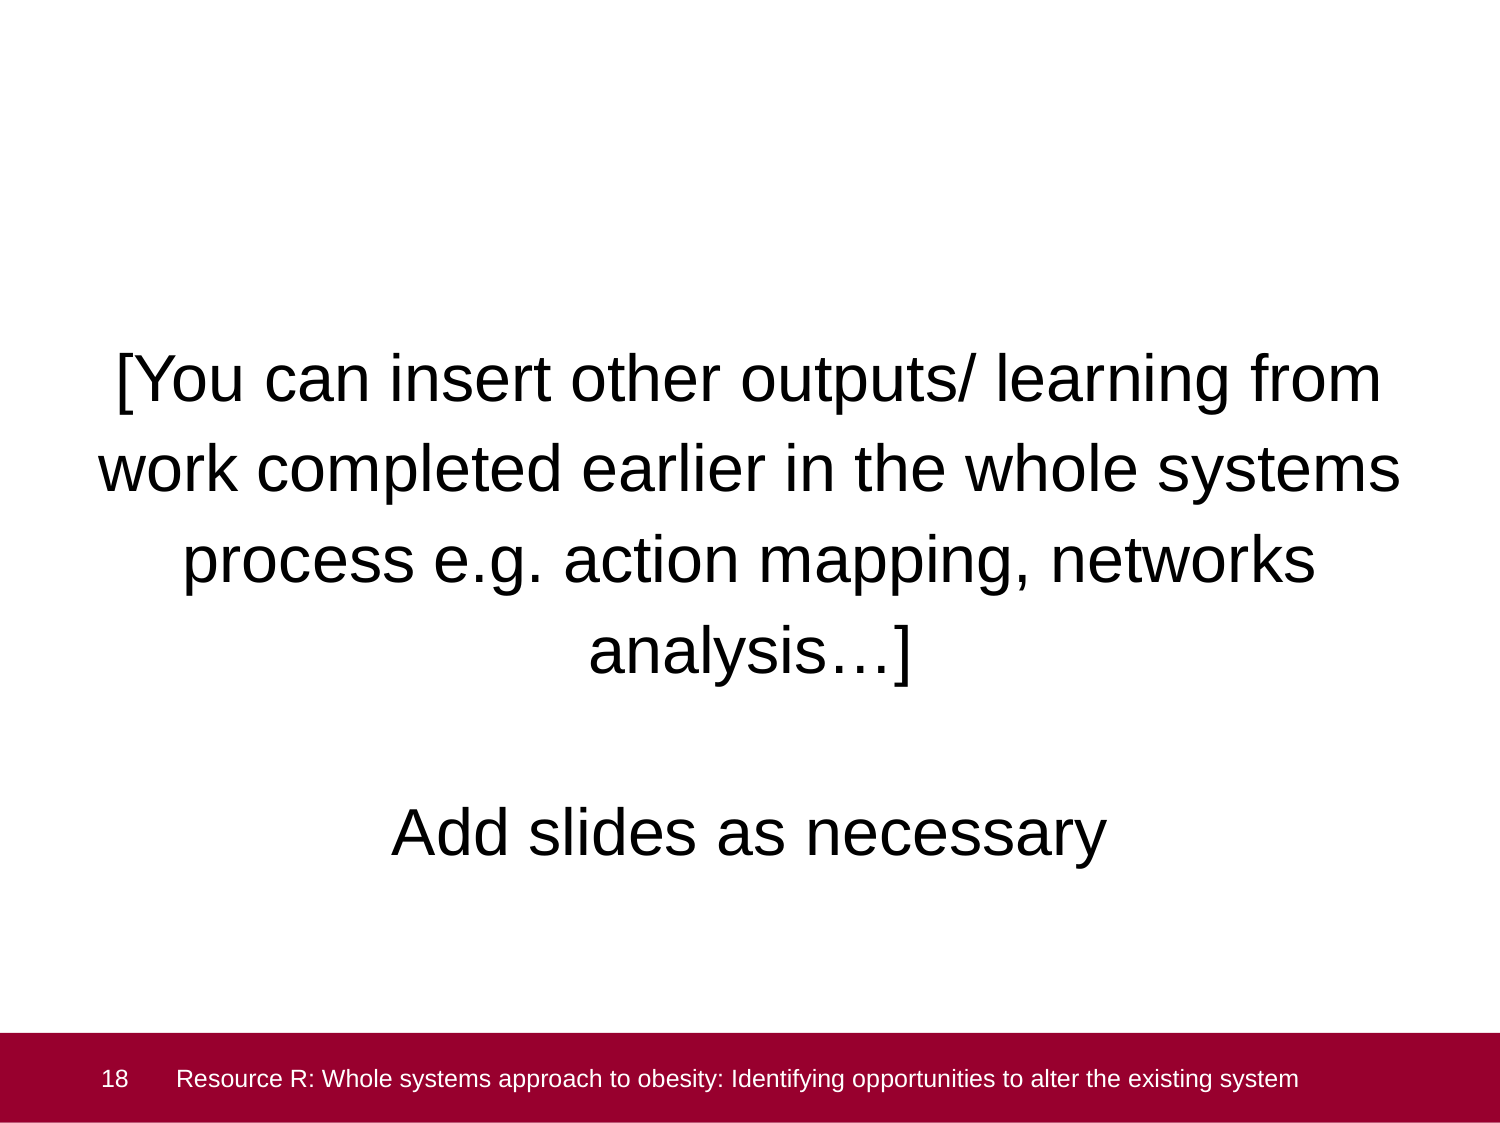

# [You can insert other outputs/ learning from work completed earlier in the whole systems process e.g. action mapping, networks analysis…]
Add slides as necessary
 17
Resource R: Whole systems approach to obesity: Identifying opportunities to alter the existing system